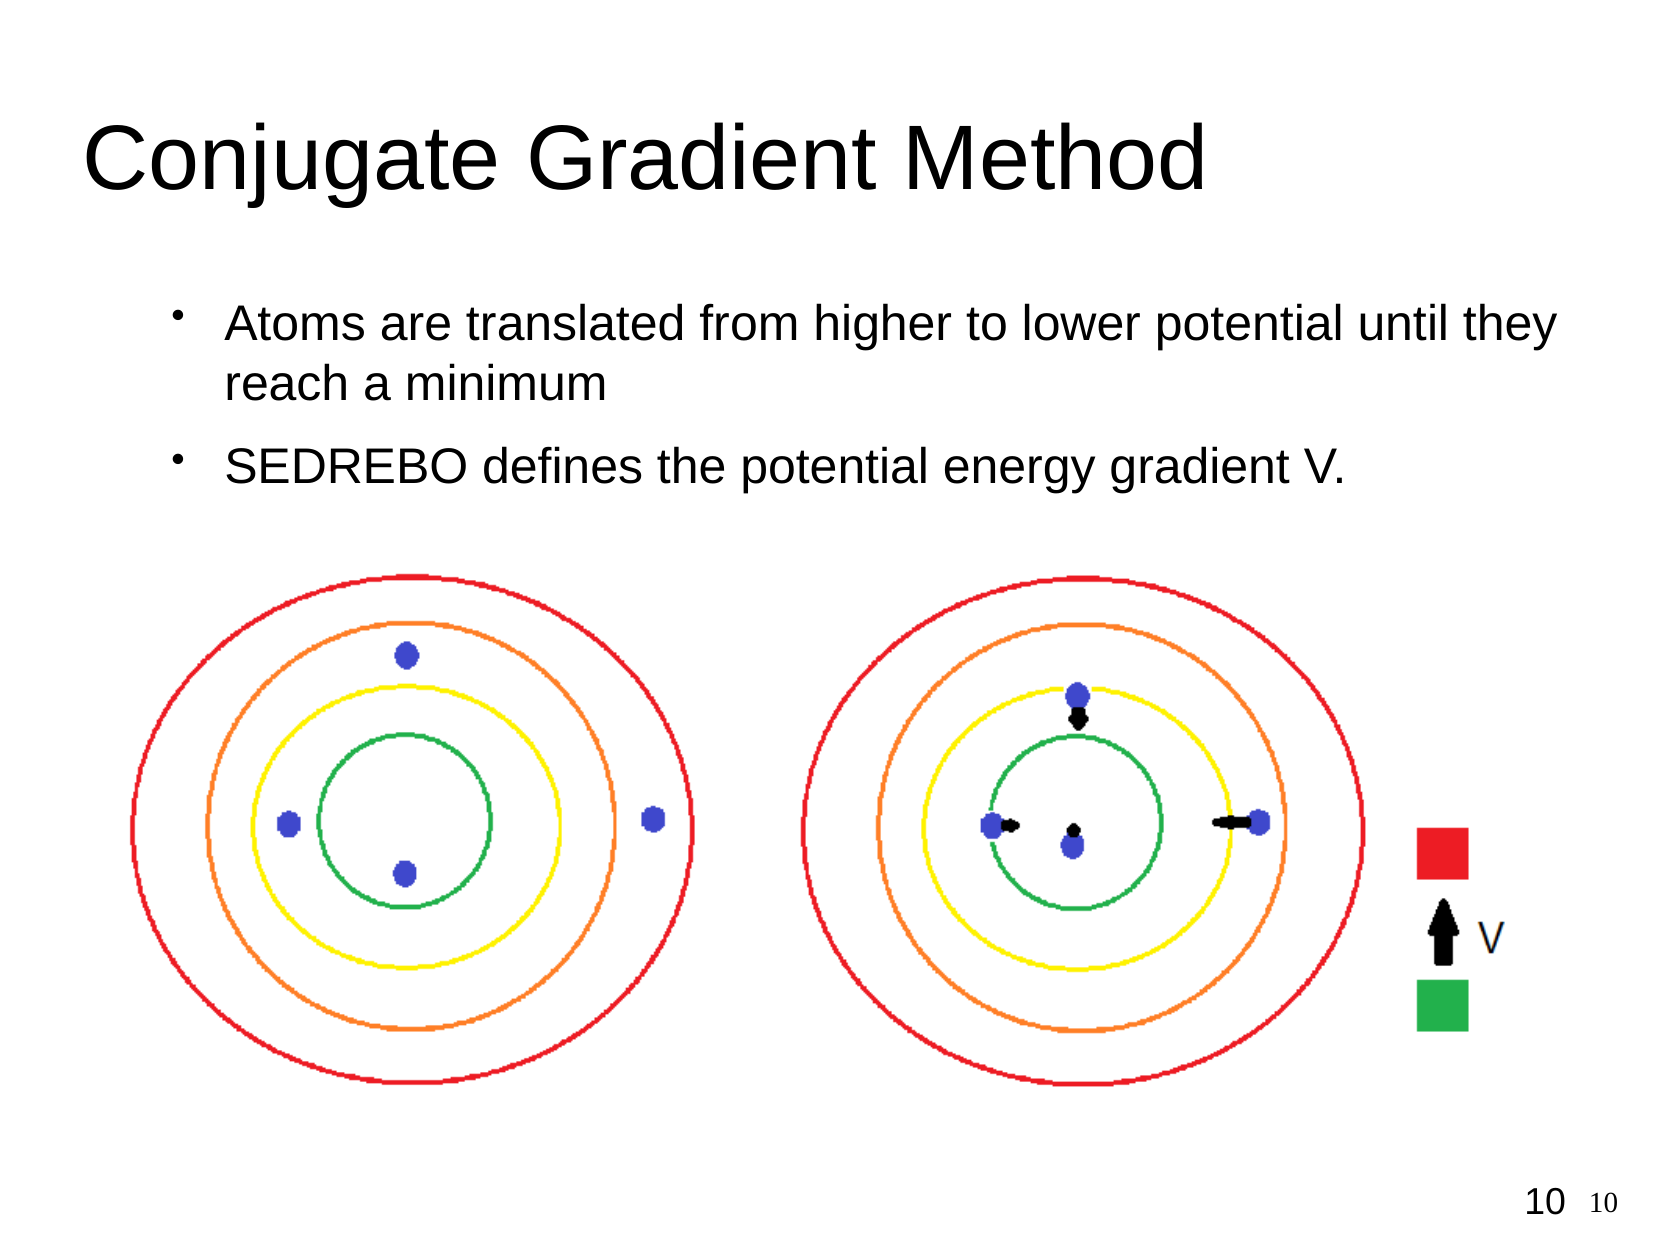

# Conjugate Gradient Method
Atoms are translated from higher to lower potential until they reach a minimum
SEDREBO defines the potential energy gradient V.